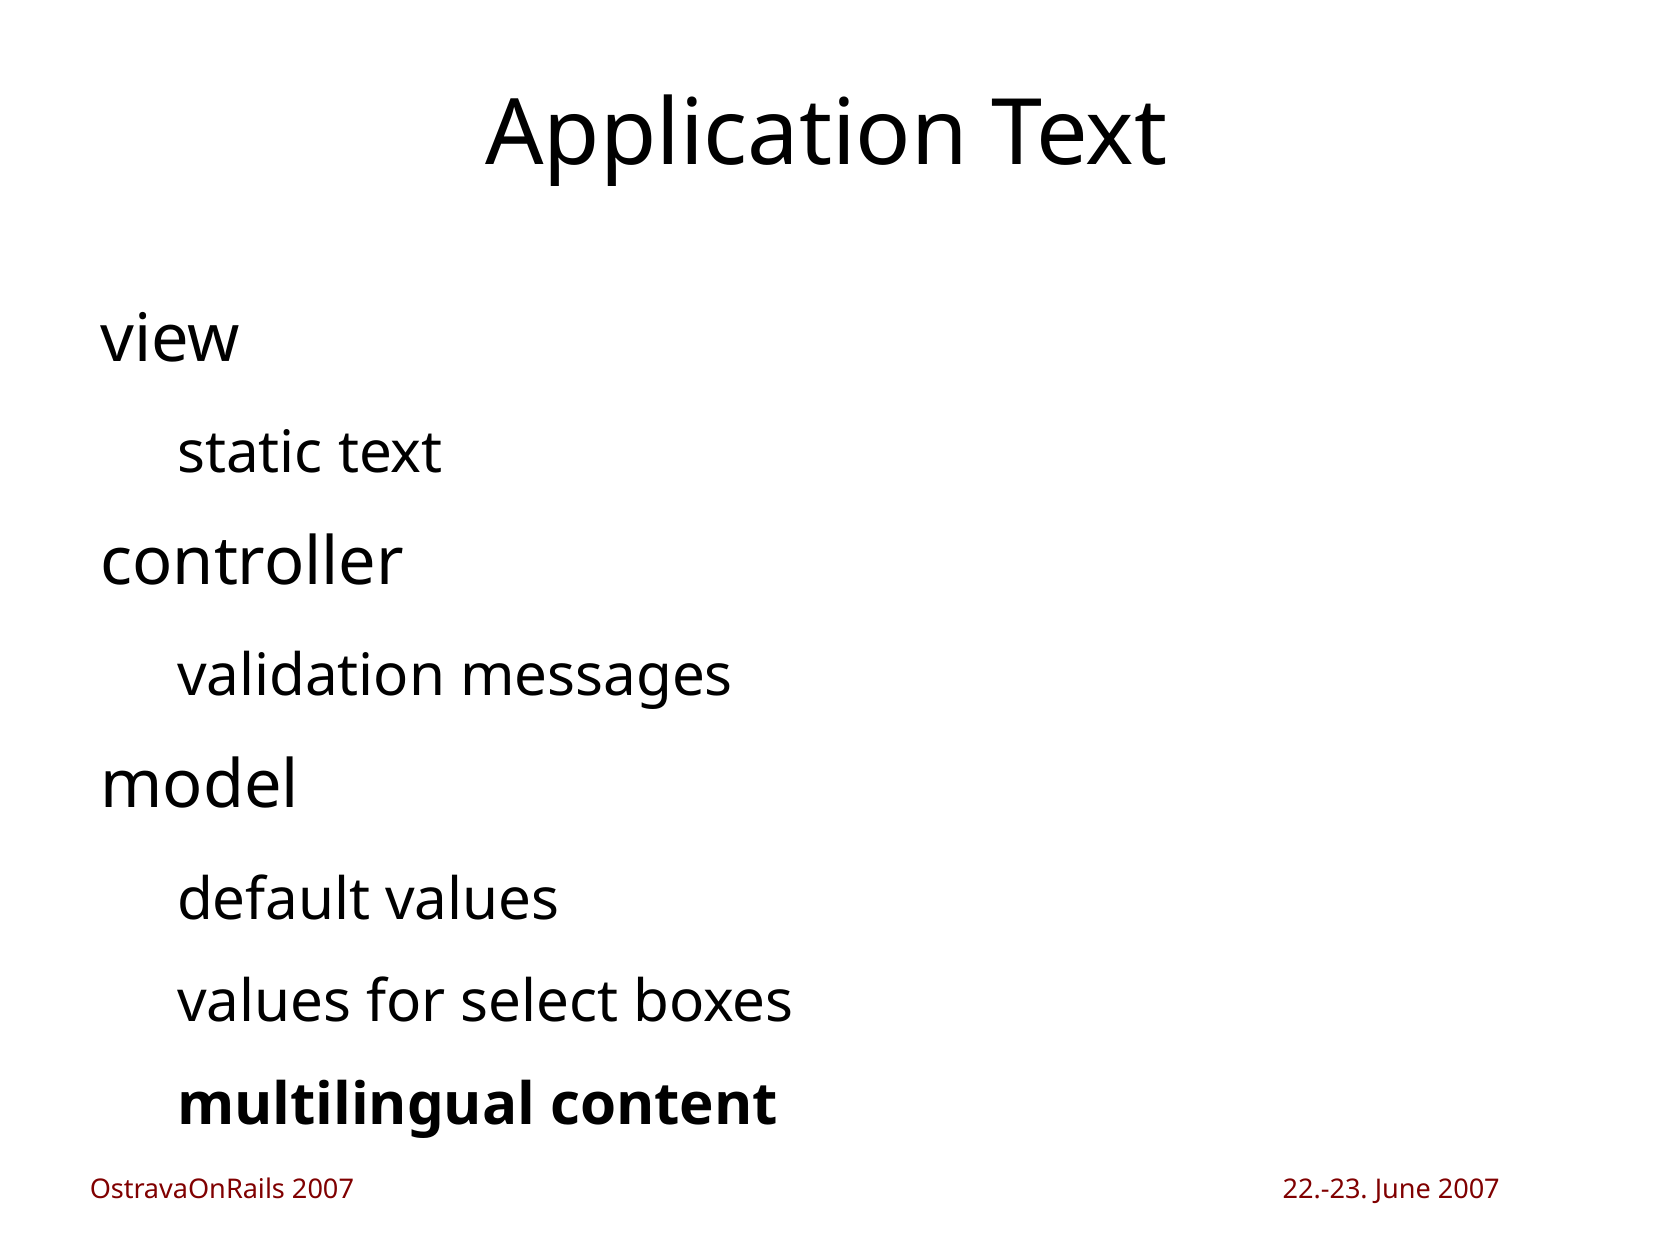

# Application Text
view
static text
controller
validation messages
model
default values
values for select boxes
multilingual content